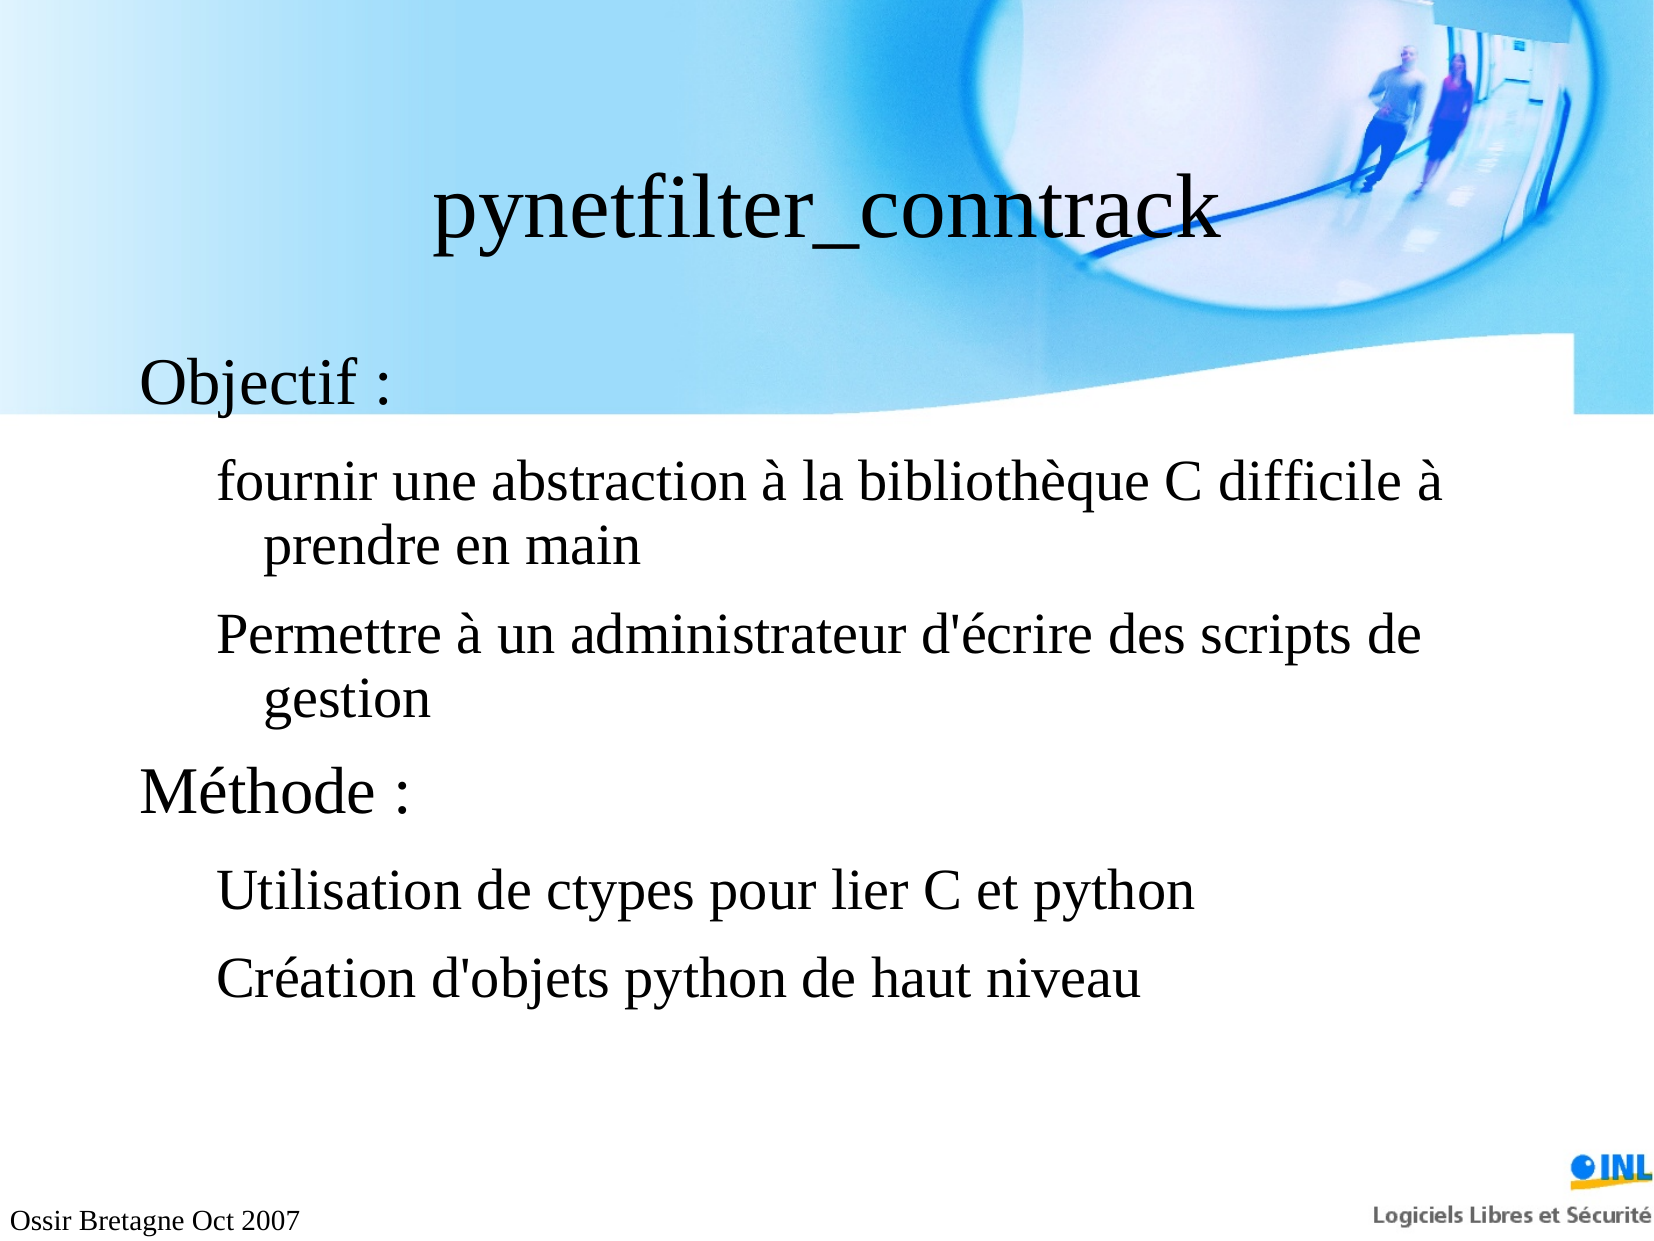

# pynetfilter_conntrack
Objectif :
fournir une abstraction à la bibliothèque C difficile à prendre en main
Permettre à un administrateur d'écrire des scripts de gestion
Méthode :
Utilisation de ctypes pour lier C et python
Création d'objets python de haut niveau